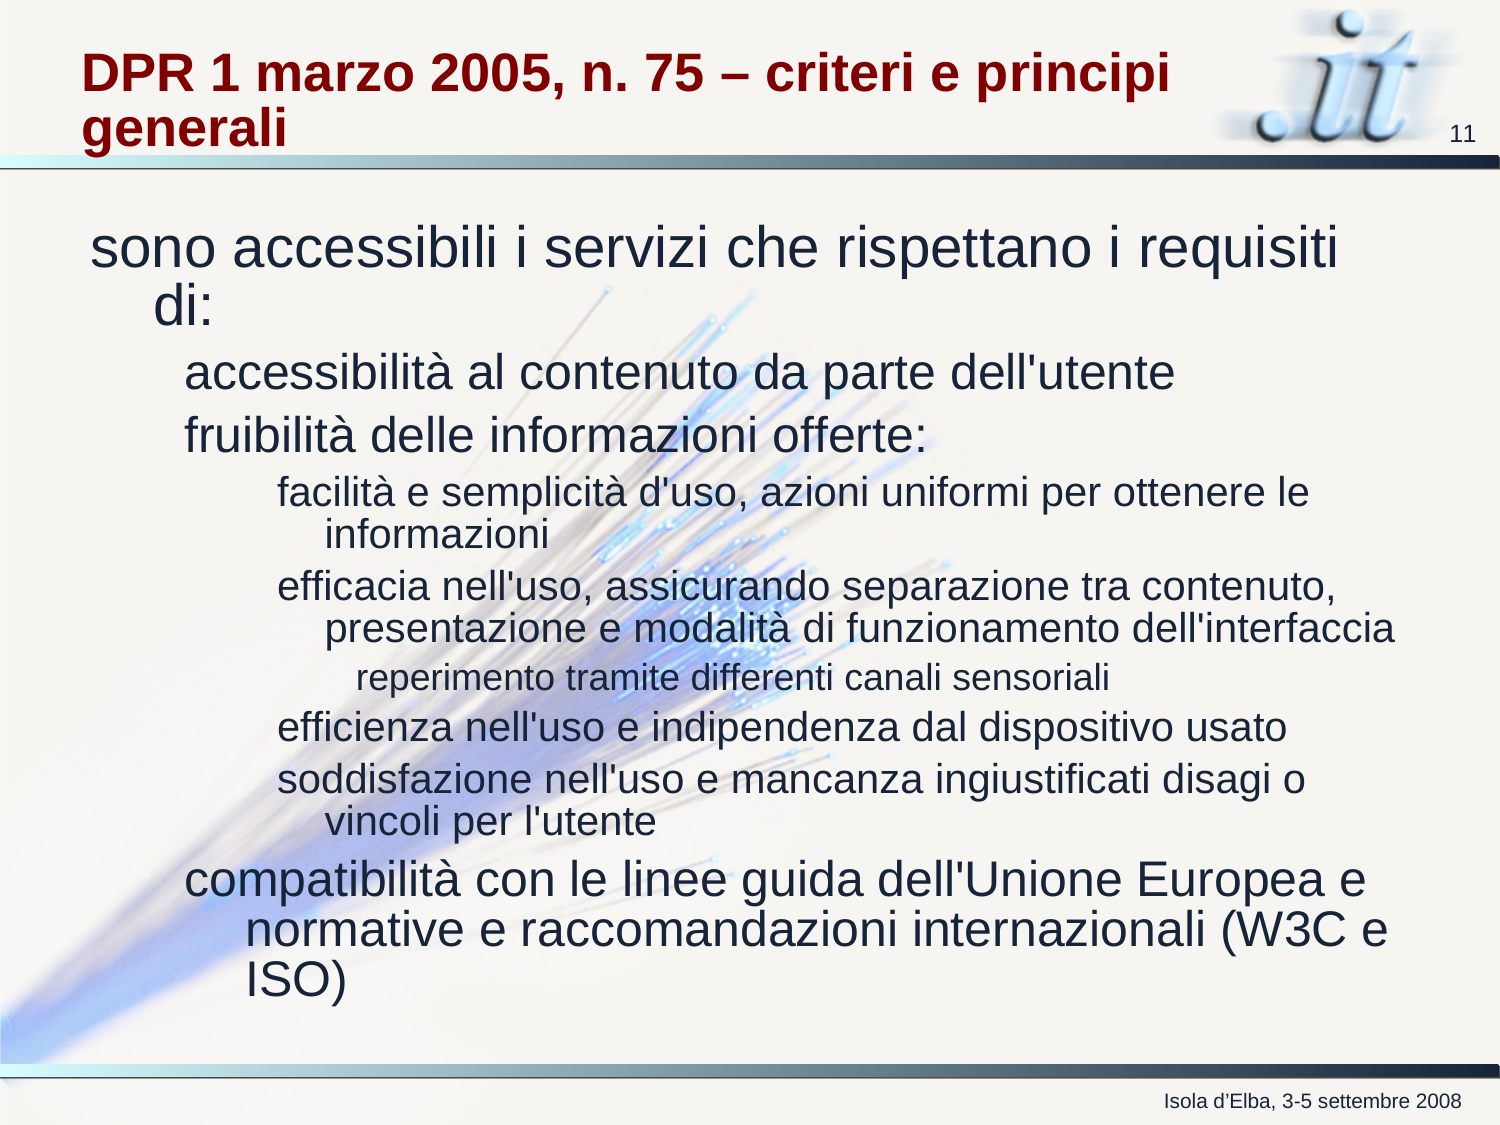

# DPR 1 marzo 2005, n. 75 – criteri e principi generali
sono accessibili i servizi che rispettano i requisiti di:
accessibilità al contenuto da parte dell'utente
fruibilità delle informazioni offerte:
facilità e semplicità d'uso, azioni uniformi per ottenere le informazioni
efficacia nell'uso, assicurando separazione tra contenuto, presentazione e modalità di funzionamento dell'interfaccia
reperimento tramite differenti canali sensoriali
efficienza nell'uso e indipendenza dal dispositivo usato
soddisfazione nell'uso e mancanza ingiustificati disagi o vincoli per l'utente
compatibilità con le linee guida dell'Unione Europea e normative e raccomandazioni internazionali (W3C e ISO)